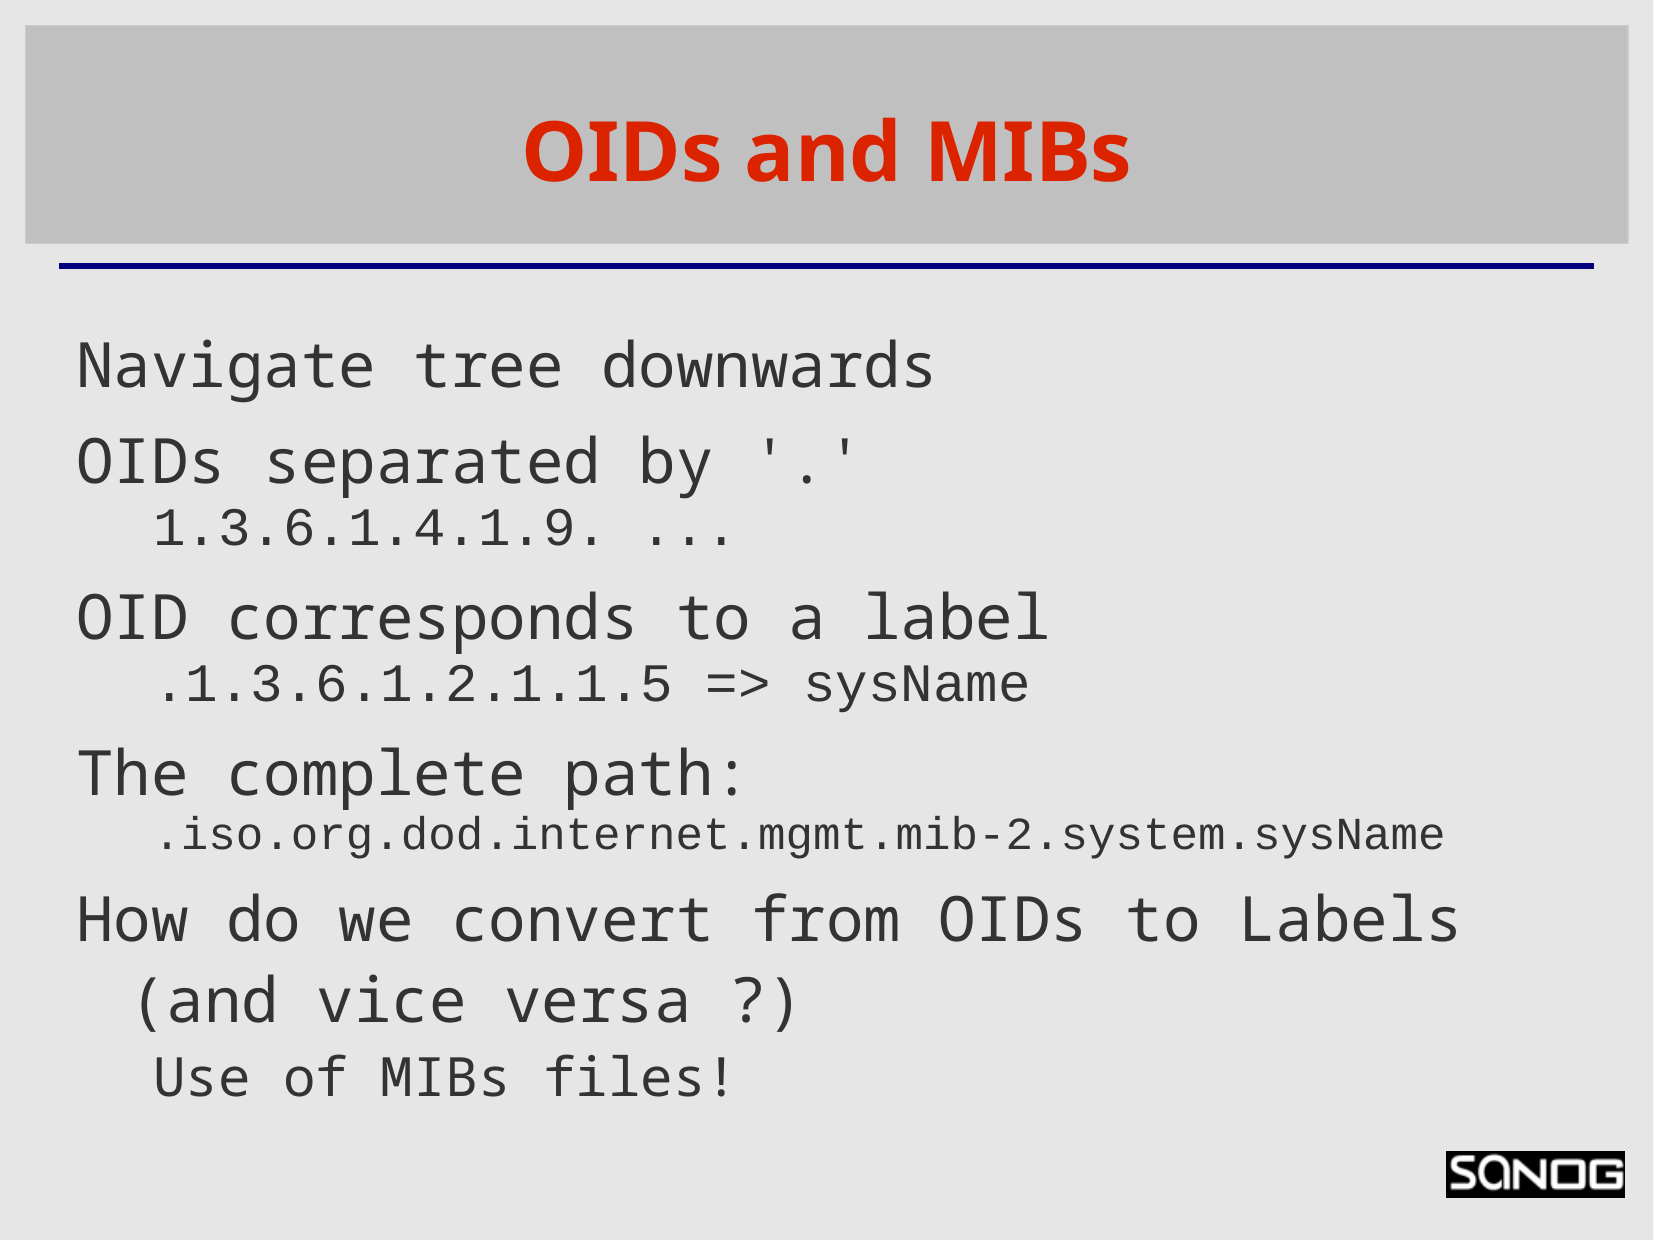

# OIDs and MIBs
Navigate tree downwards
OIDs separated by '.'
1.3.6.1.4.1.9. ...
OID corresponds to a label
.1.3.6.1.2.1.1.5 => sysName
The complete path:
.iso.org.dod.internet.mgmt.mib-2.system.sysName
How do we convert from OIDs to Labels (and vice versa ?)
Use of MIBs files!